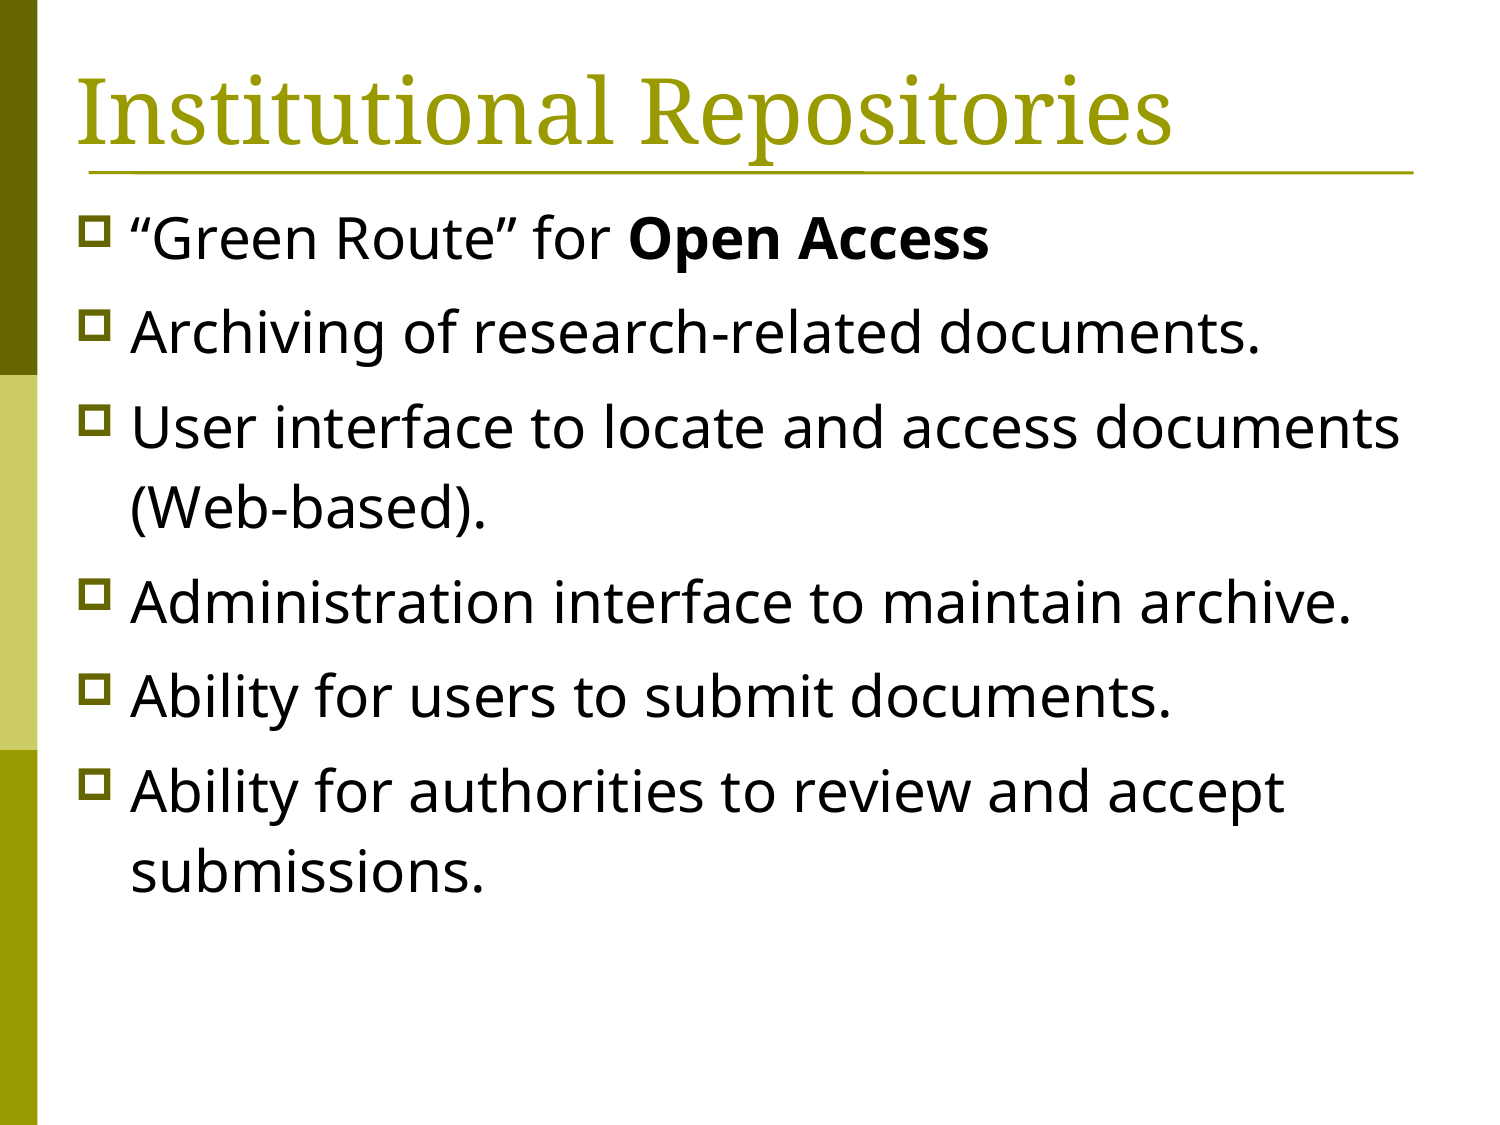

# Institutional Repositories
“Green Route” for Open Access
Archiving of research-related documents.
User interface to locate and access documents (Web-based).
Administration interface to maintain archive.
Ability for users to submit documents.
Ability for authorities to review and accept submissions.